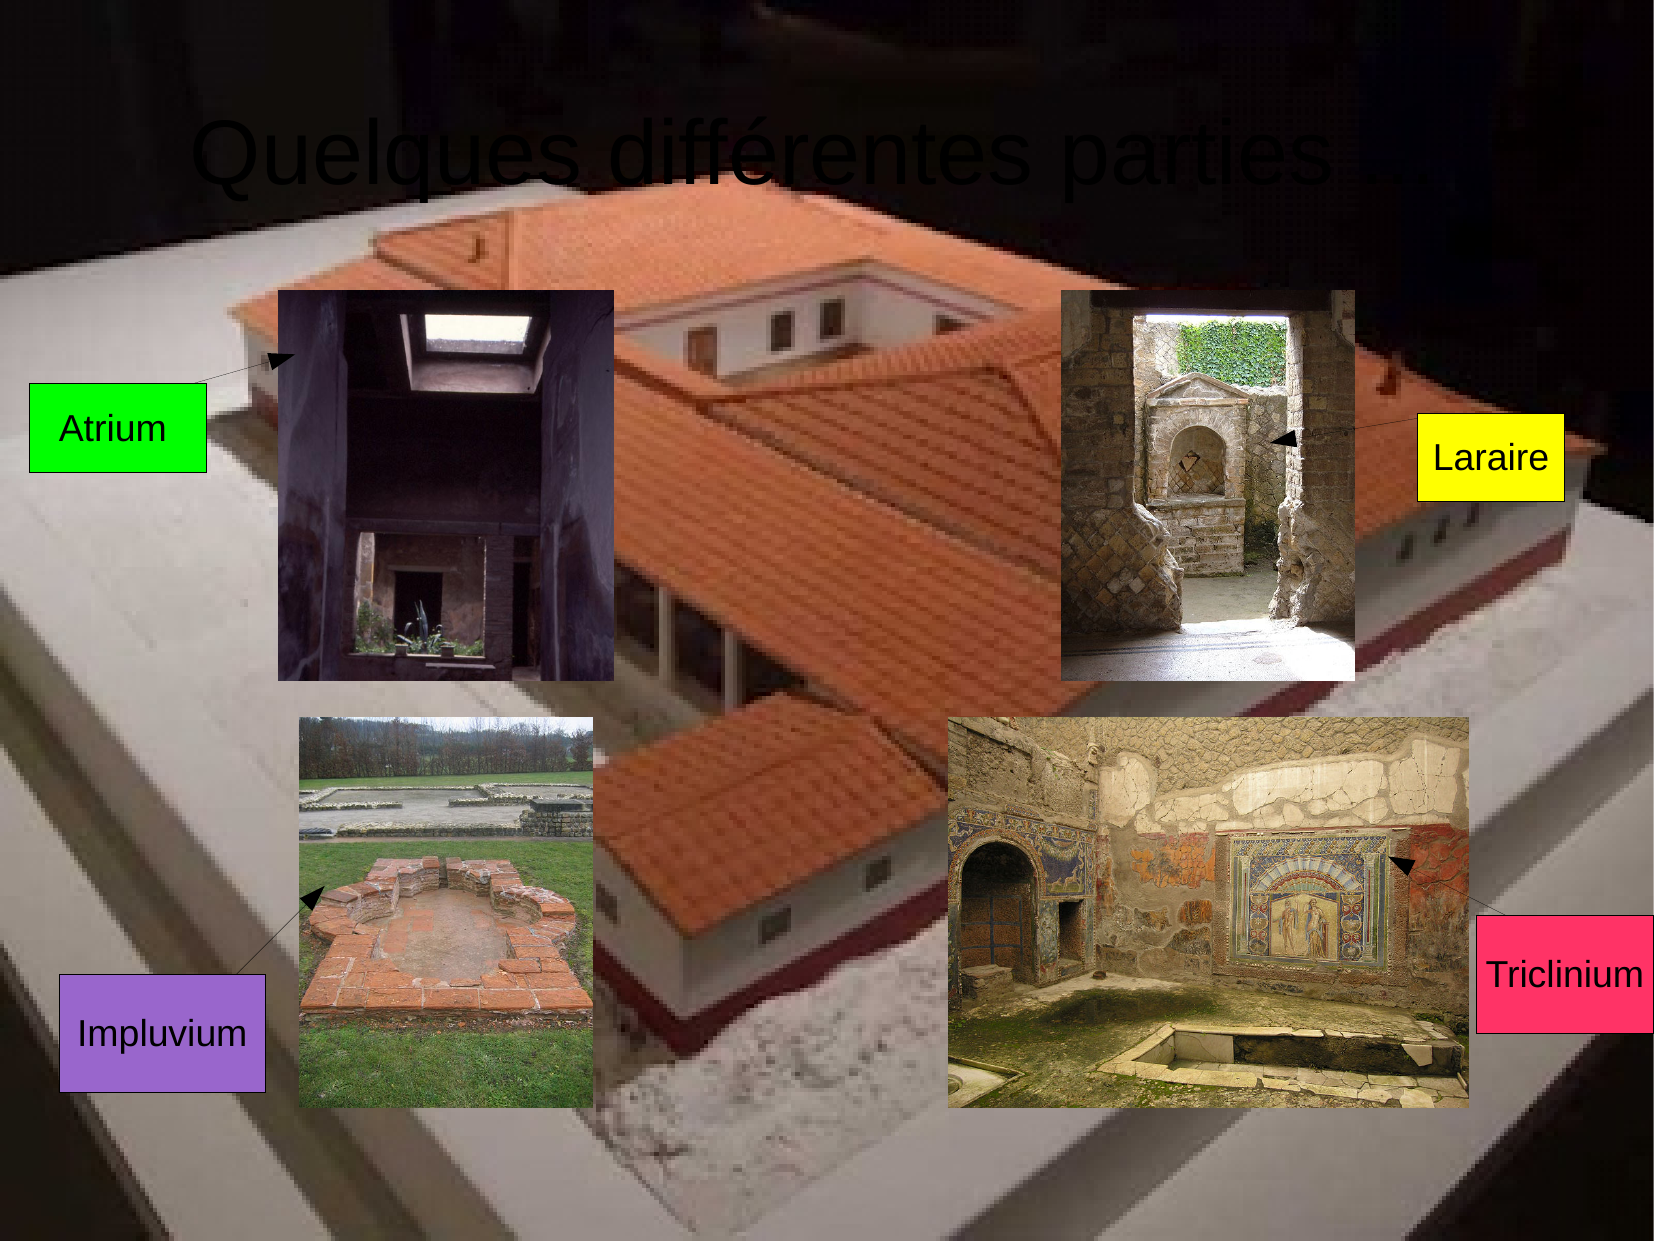

# Quelques différentes parties ...
Atrium
Laraire
Triclinium
Impluvium